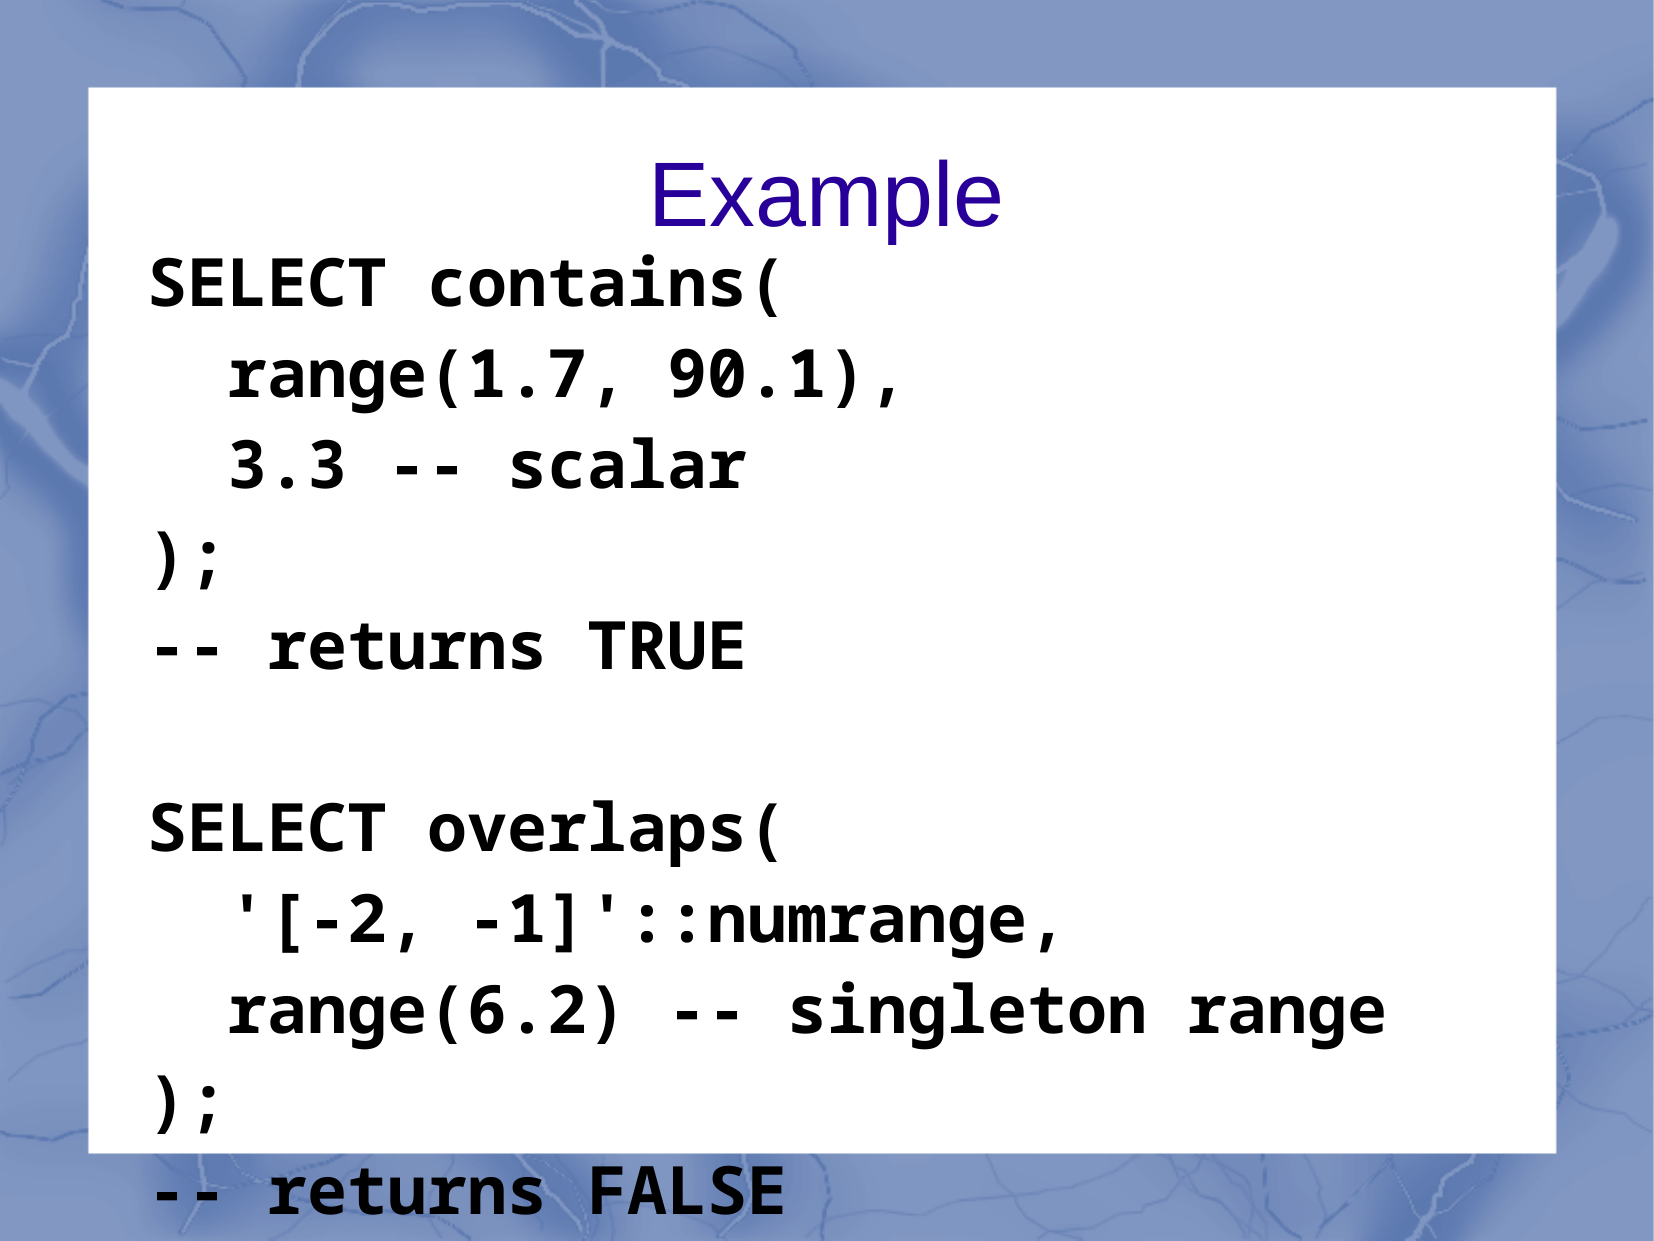

# Example
SELECT contains(
 range(1.7, 90.1),
 3.3 -- scalar
);
-- returns TRUE
SELECT overlaps(
 '[-2, -1]'::numrange,
 range(6.2) -- singleton range
);
-- returns FALSE